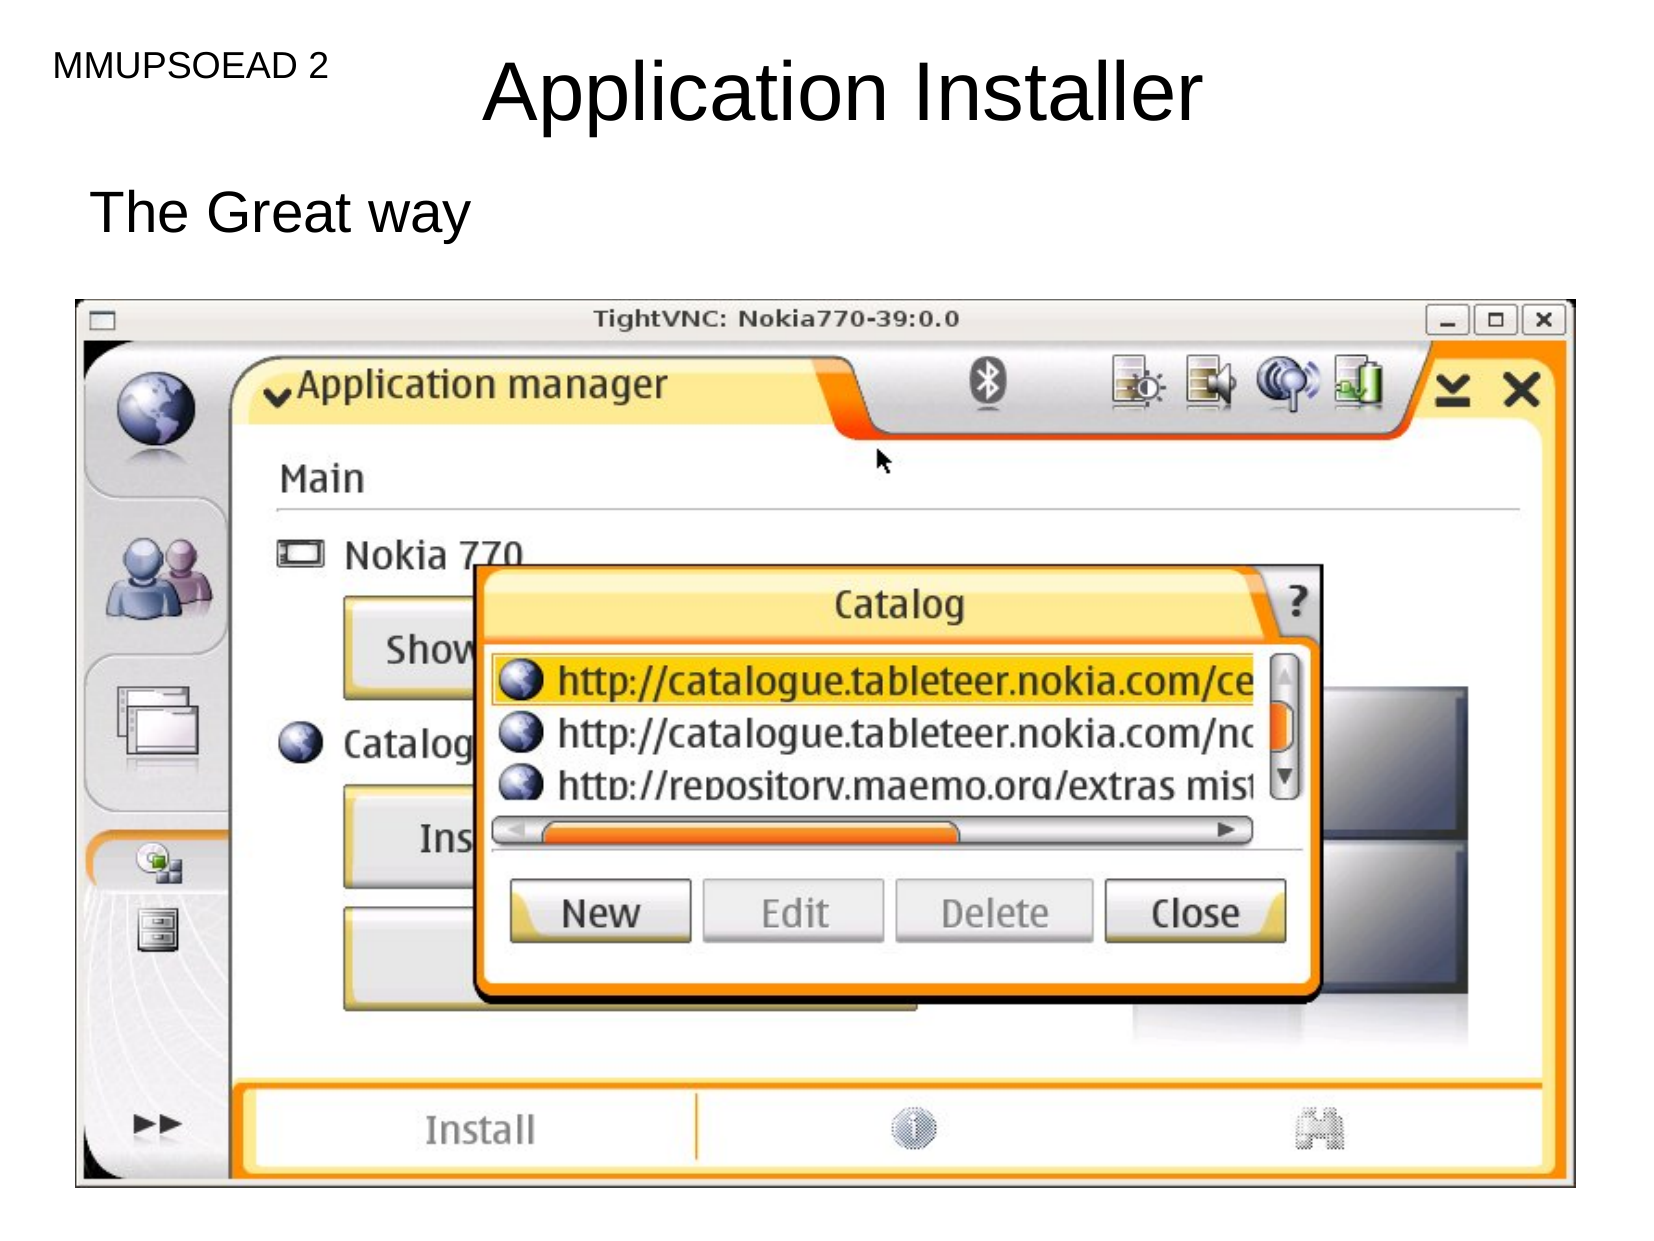

MMUPSOEAD 2
Application Installer
The Great way
Enter the location of the apt repository for your program.